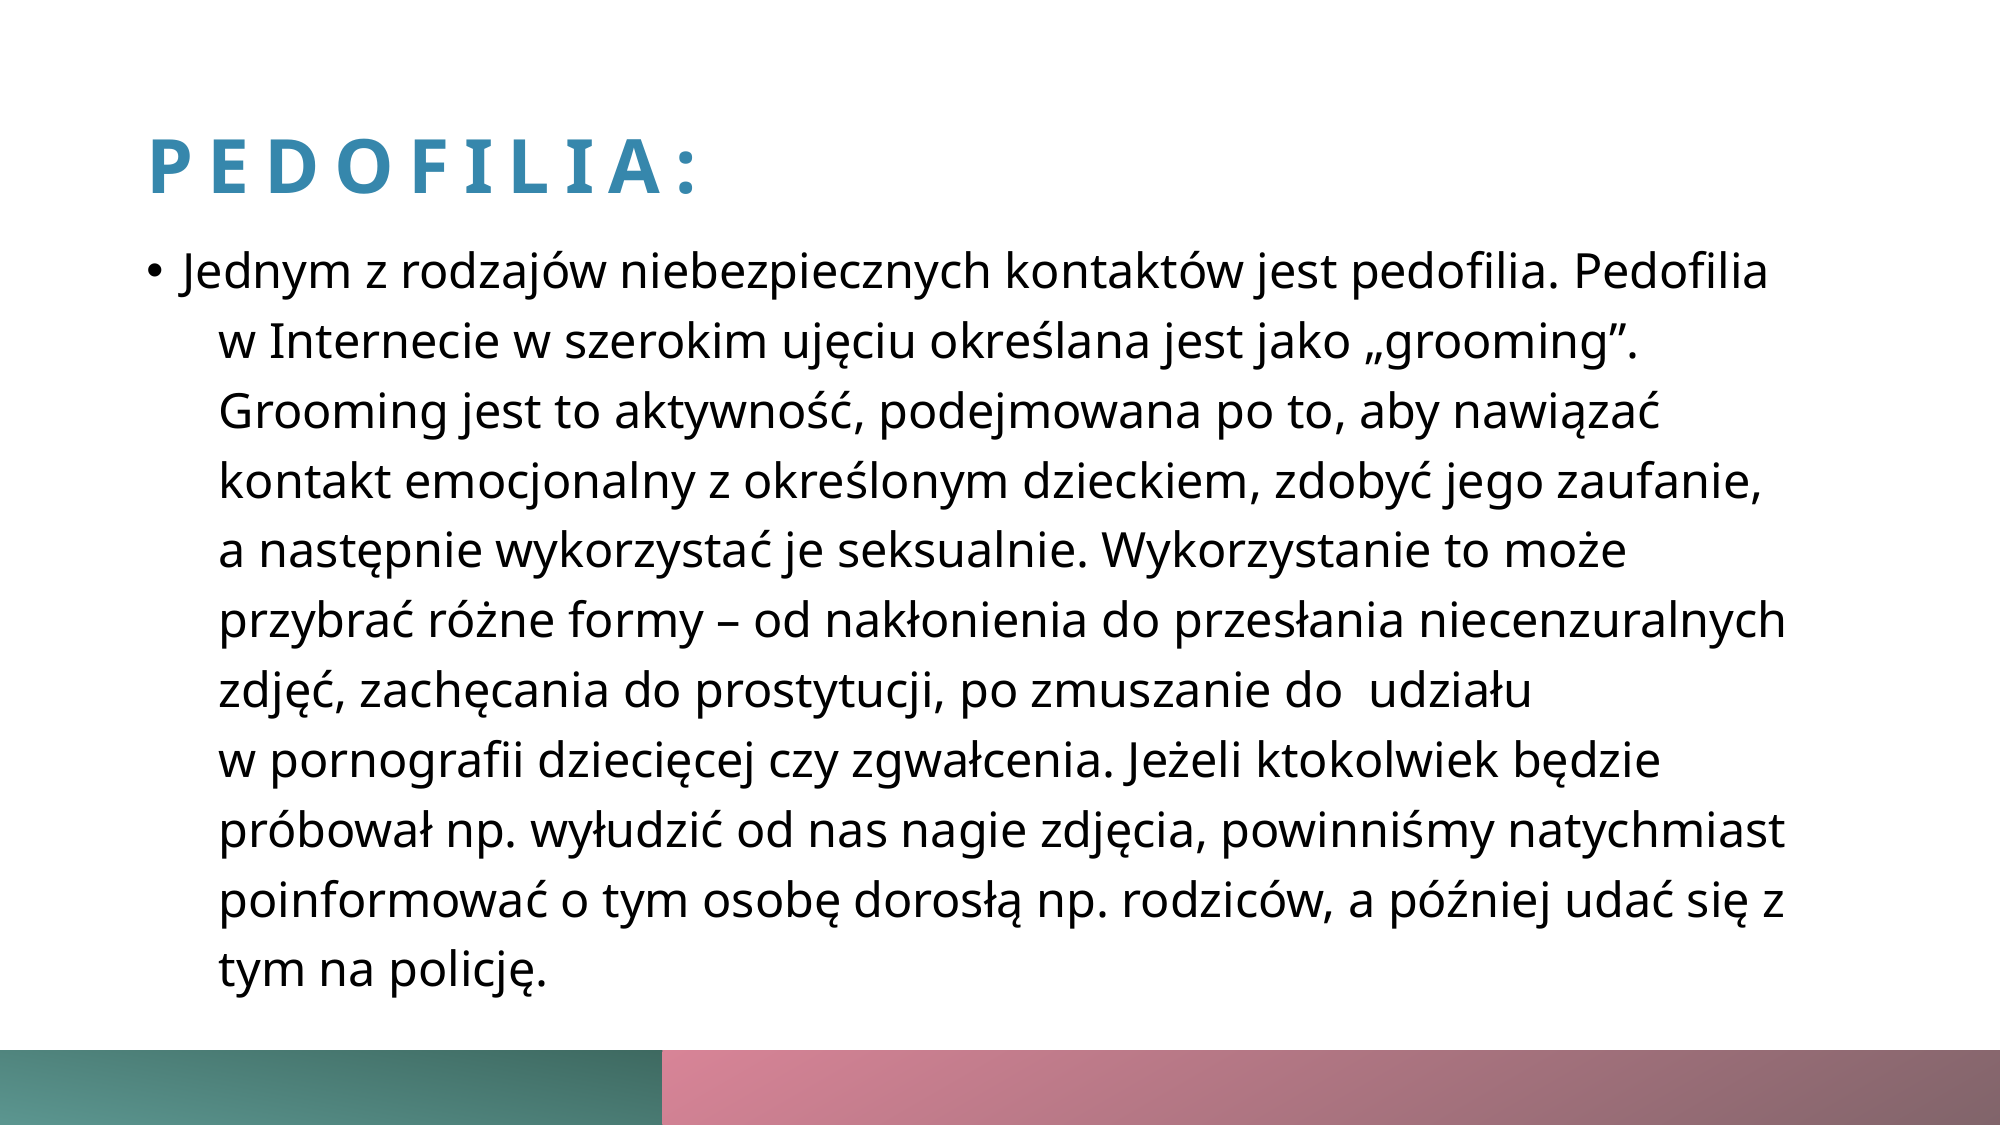

# Pedofilia:
Jednym z rodzajów niebezpiecznych kontaktów jest pedofilia. Pedofilia w Internecie w szerokim ujęciu określana jest jako „grooming”. Grooming jest to aktywność, podejmowana po to, aby nawiązać kontakt emocjonalny z określonym dzieckiem, zdobyć jego zaufanie, a następnie wykorzystać je seksualnie. Wykorzystanie to może przybrać różne formy – od nakłonienia do przesłania niecenzuralnych zdjęć, zachęcania do prostytucji, po zmuszanie do  udziału w pornografii dziecięcej czy zgwałcenia. Jeżeli ktokolwiek będzie próbował np. wyłudzić od nas nagie zdjęcia, powinniśmy natychmiast poinformować o tym osobę dorosłą np. rodziców, a później udać się z tym na policję.